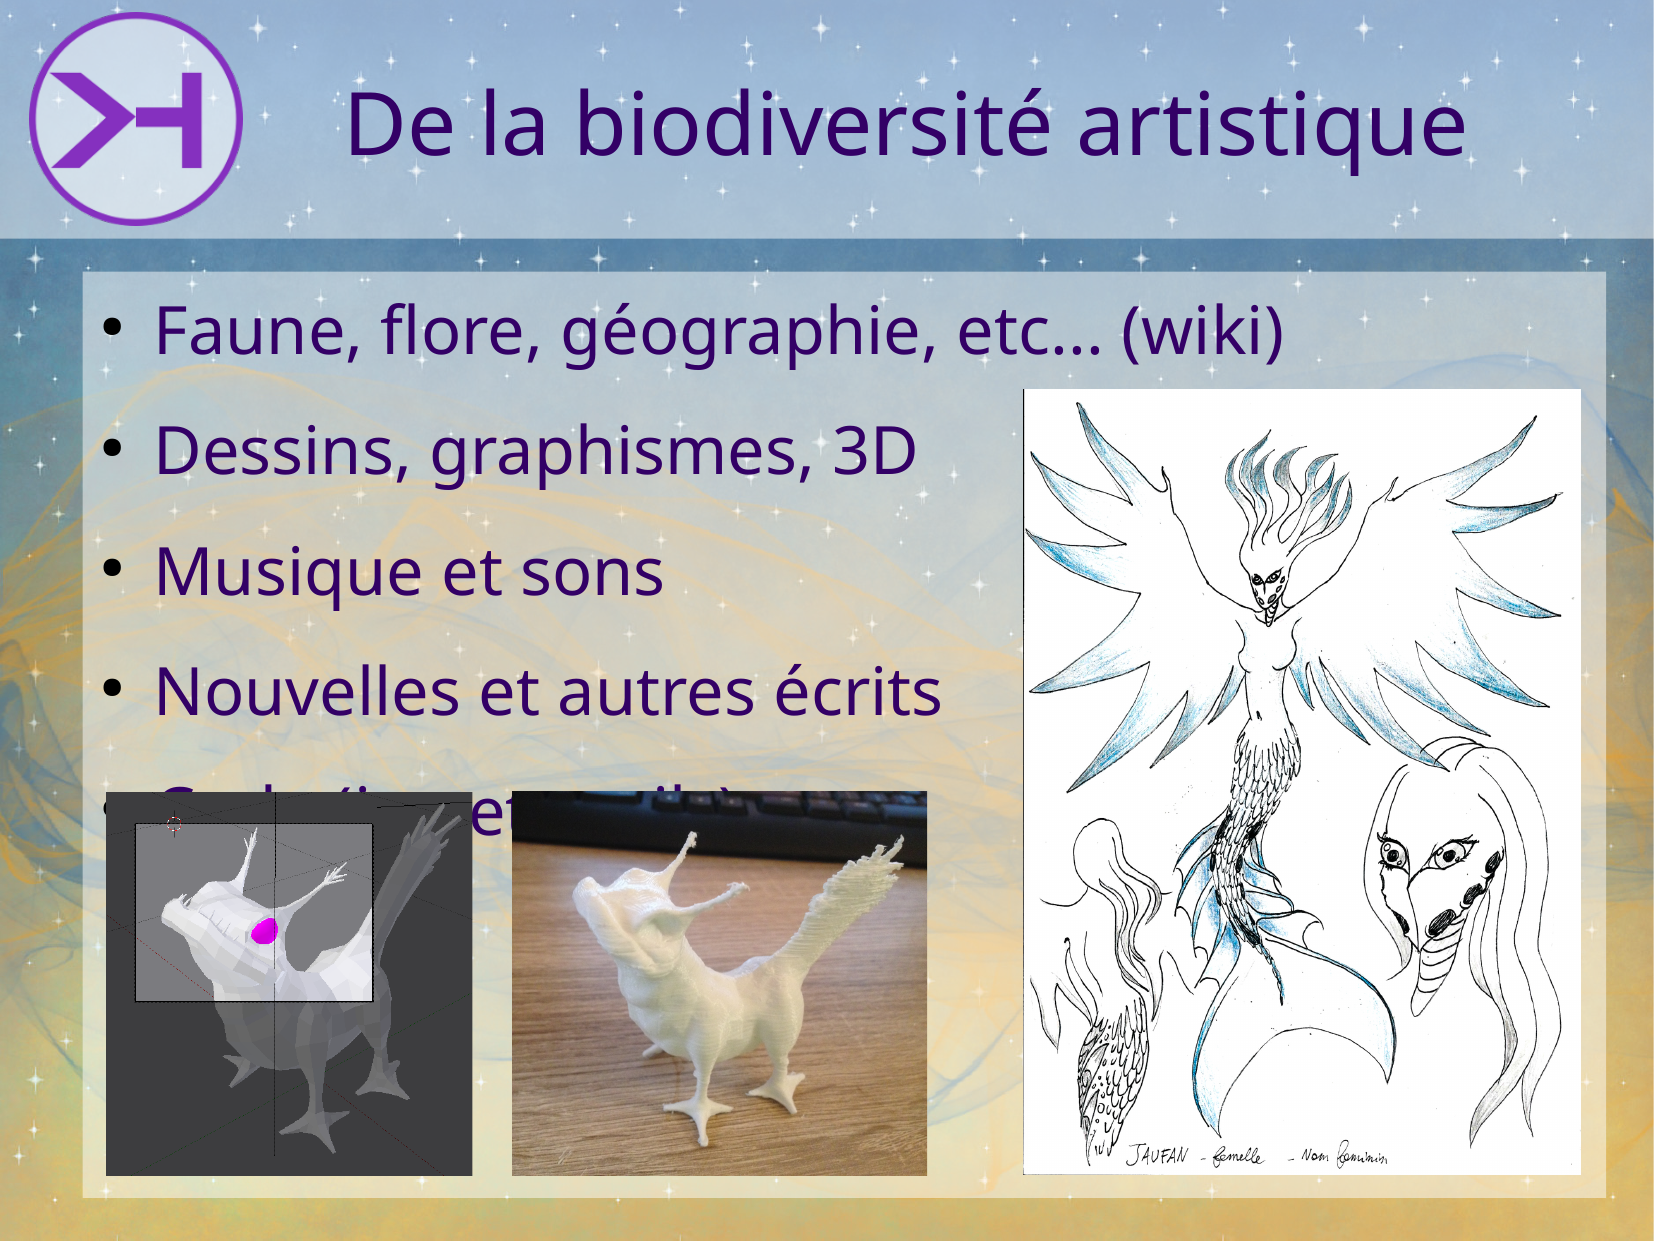

# De la biodiversité artistique
Faune, flore, géographie, etc... (wiki)
Dessins, graphismes, 3D
Musique et sons
Nouvelles et autres écrits
Code (jeu et outils)